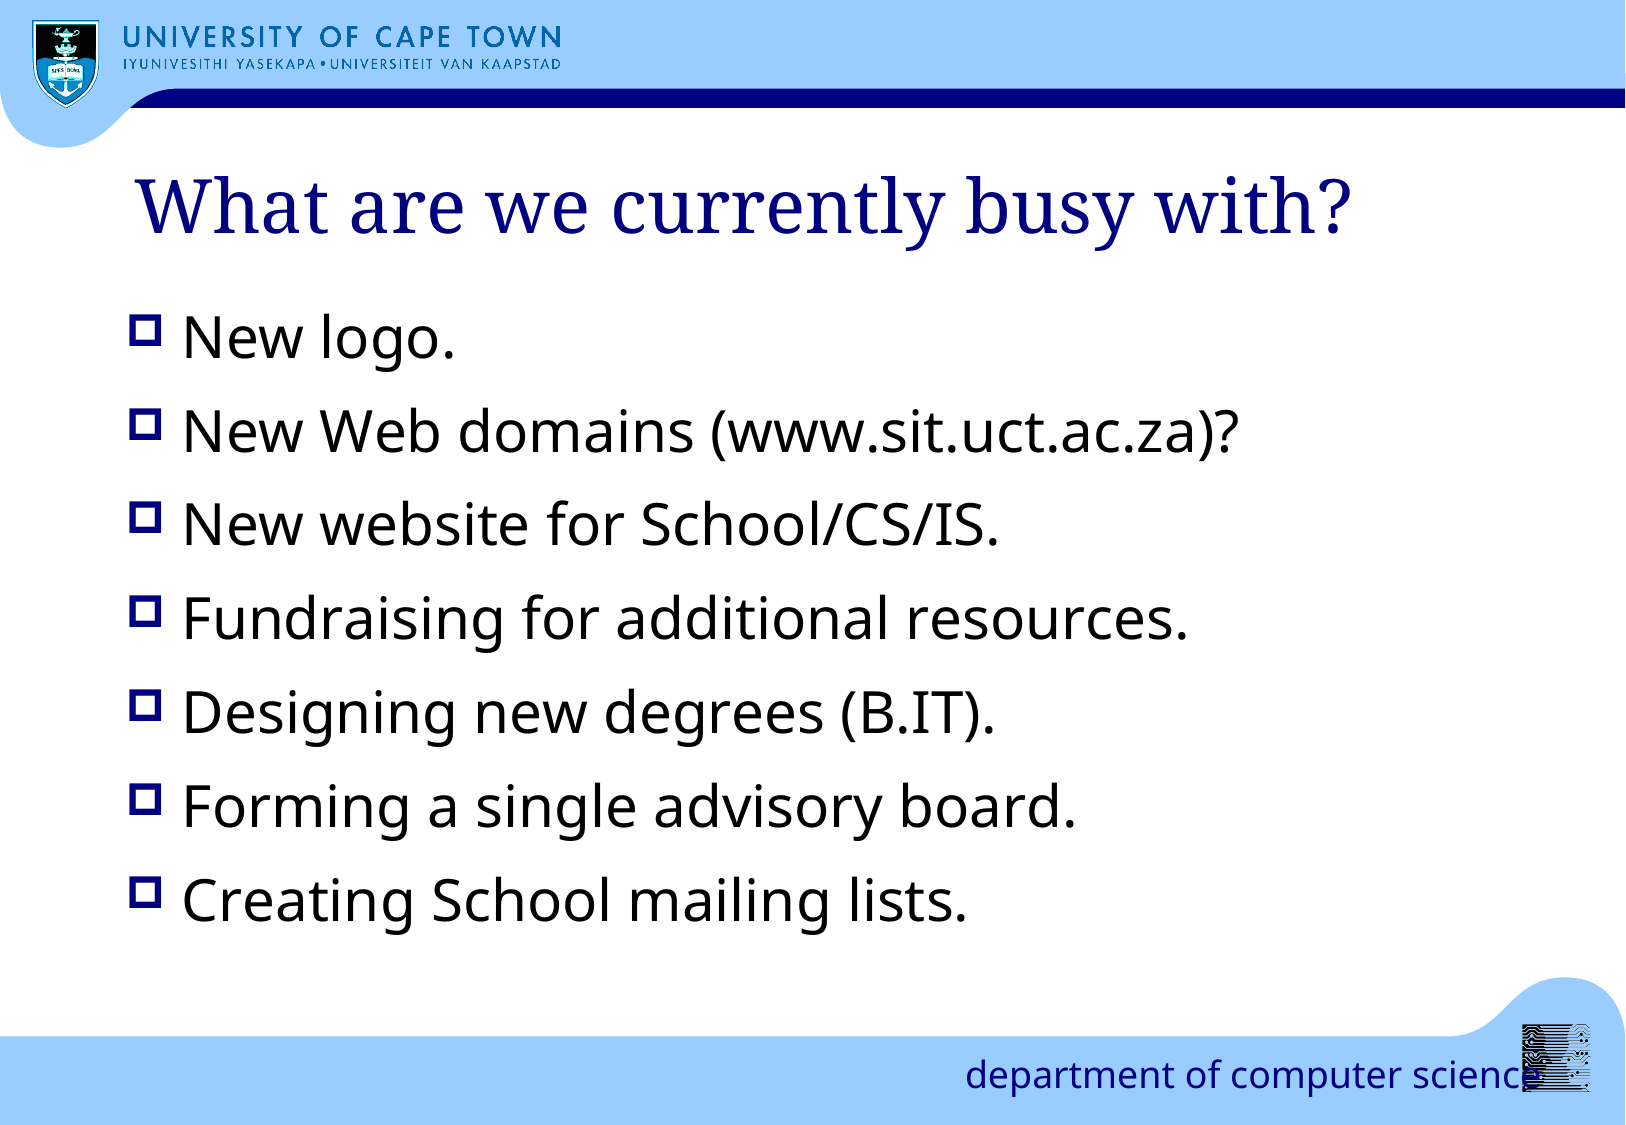

# What are we currently busy with?
New logo.
New Web domains (www.sit.uct.ac.za)?
New website for School/CS/IS.
Fundraising for additional resources.
Designing new degrees (B.IT).
Forming a single advisory board.
Creating School mailing lists.